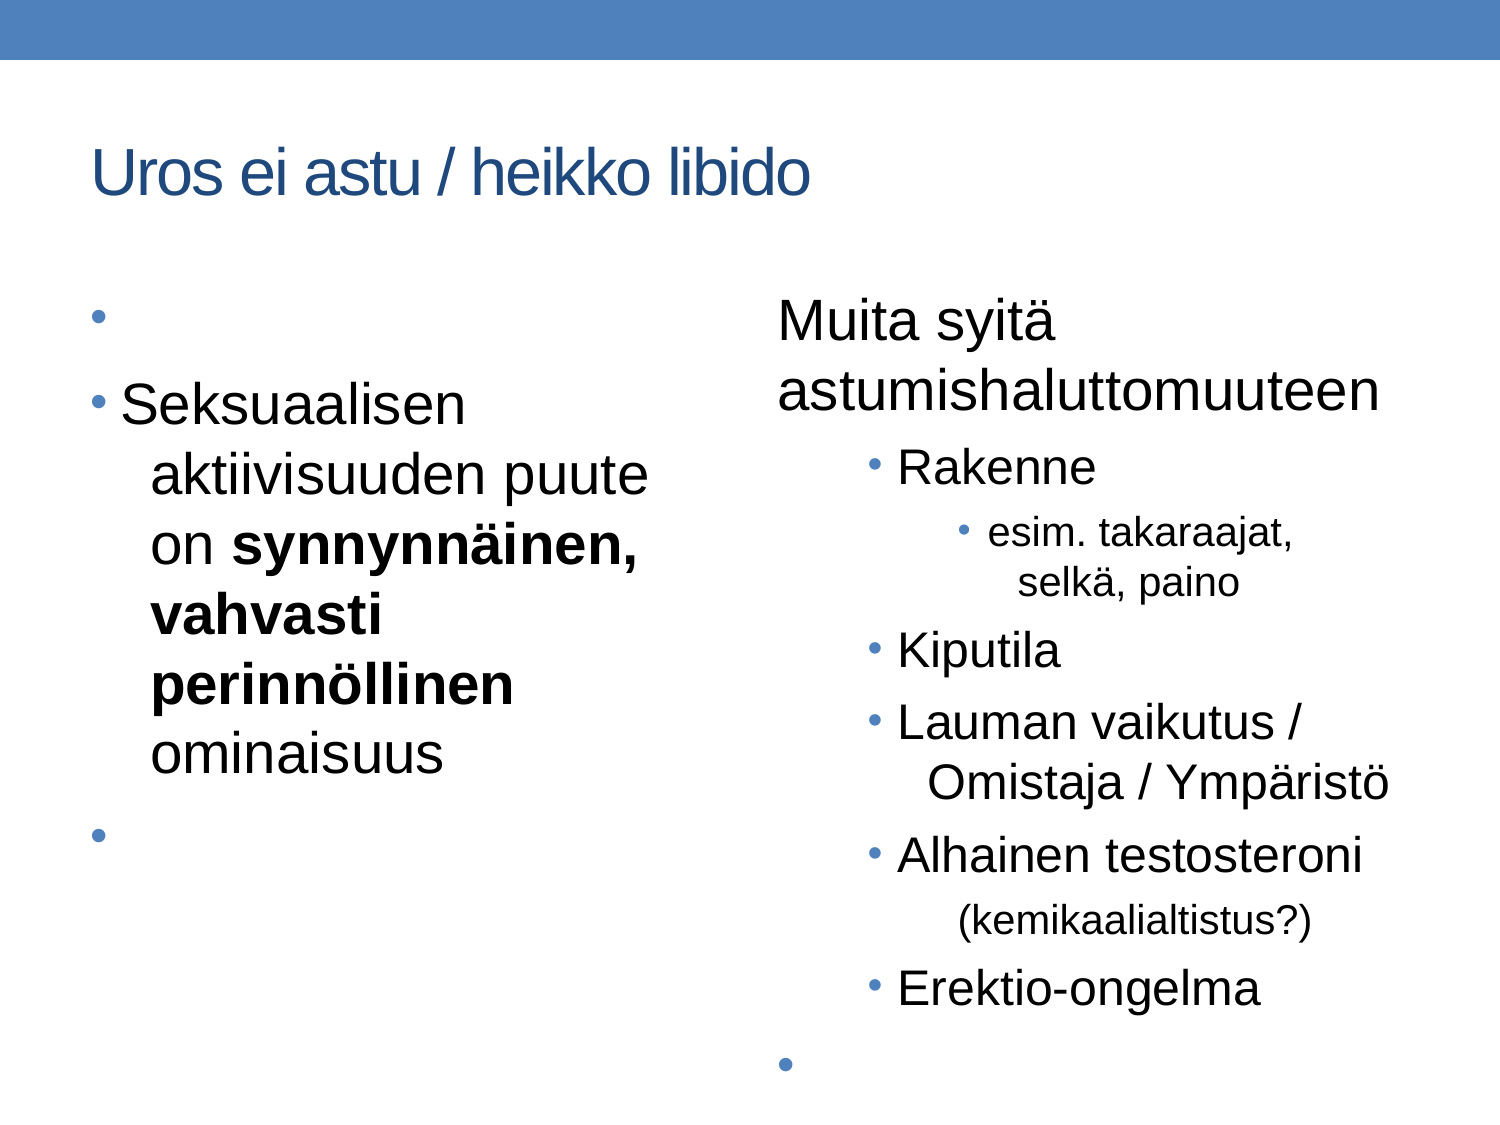

# Uros ei astu / heikko libido
Seksuaalisen aktiivisuuden puute on synnynnäinen, vahvasti perinnöllinen ominaisuus
Muita syitä astumishaluttomuuteen
Rakenne
esim. takaraajat, selkä, paino
Kiputila
Lauman vaikutus / Omistaja / Ympäristö
Alhainen testosteroni
(kemikaalialtistus?)
Erektio-ongelma